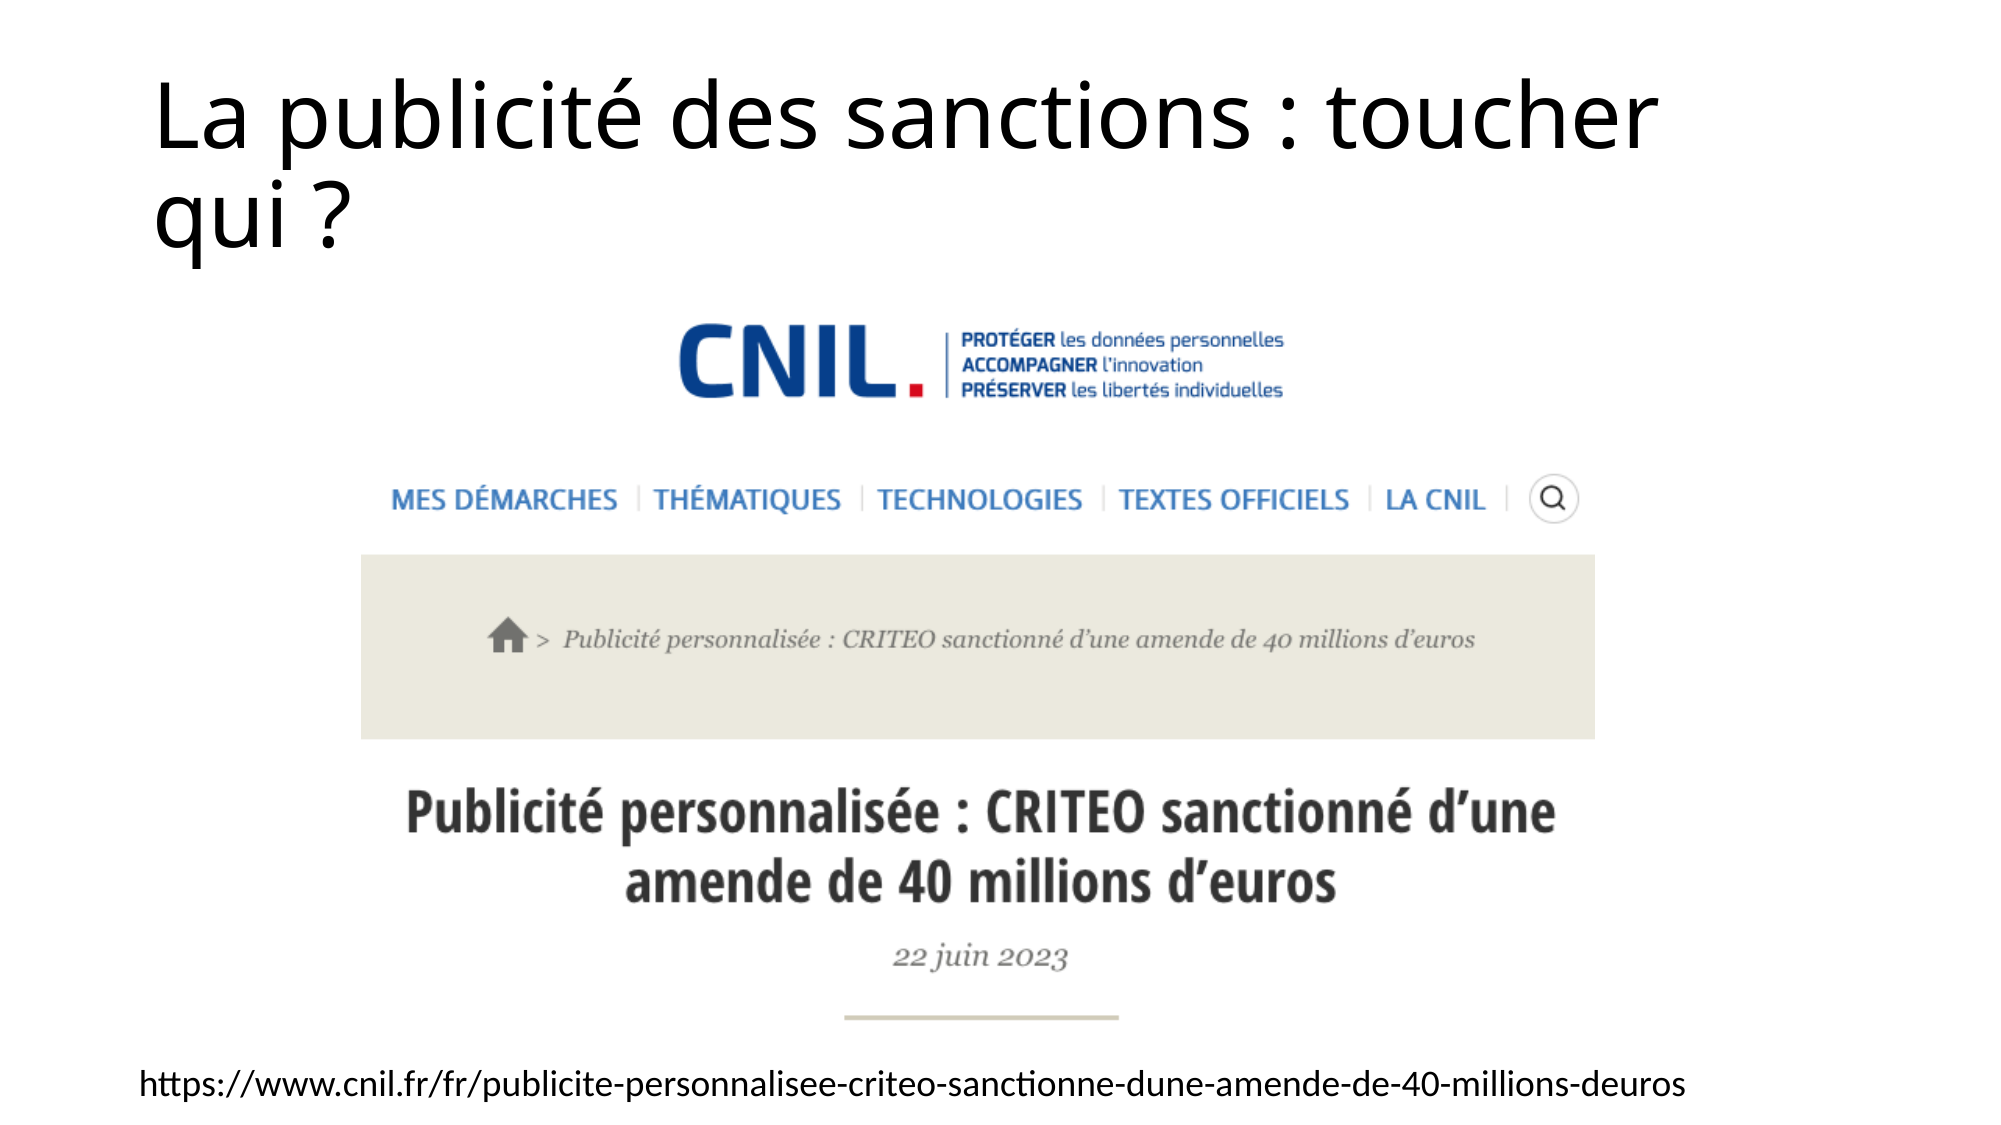

# La publicité des sanctions : toucher qui ?
https://www.cnil.fr/fr/publicite-personnalisee-criteo-sanctionne-dune-amende-de-40-millions-deuros